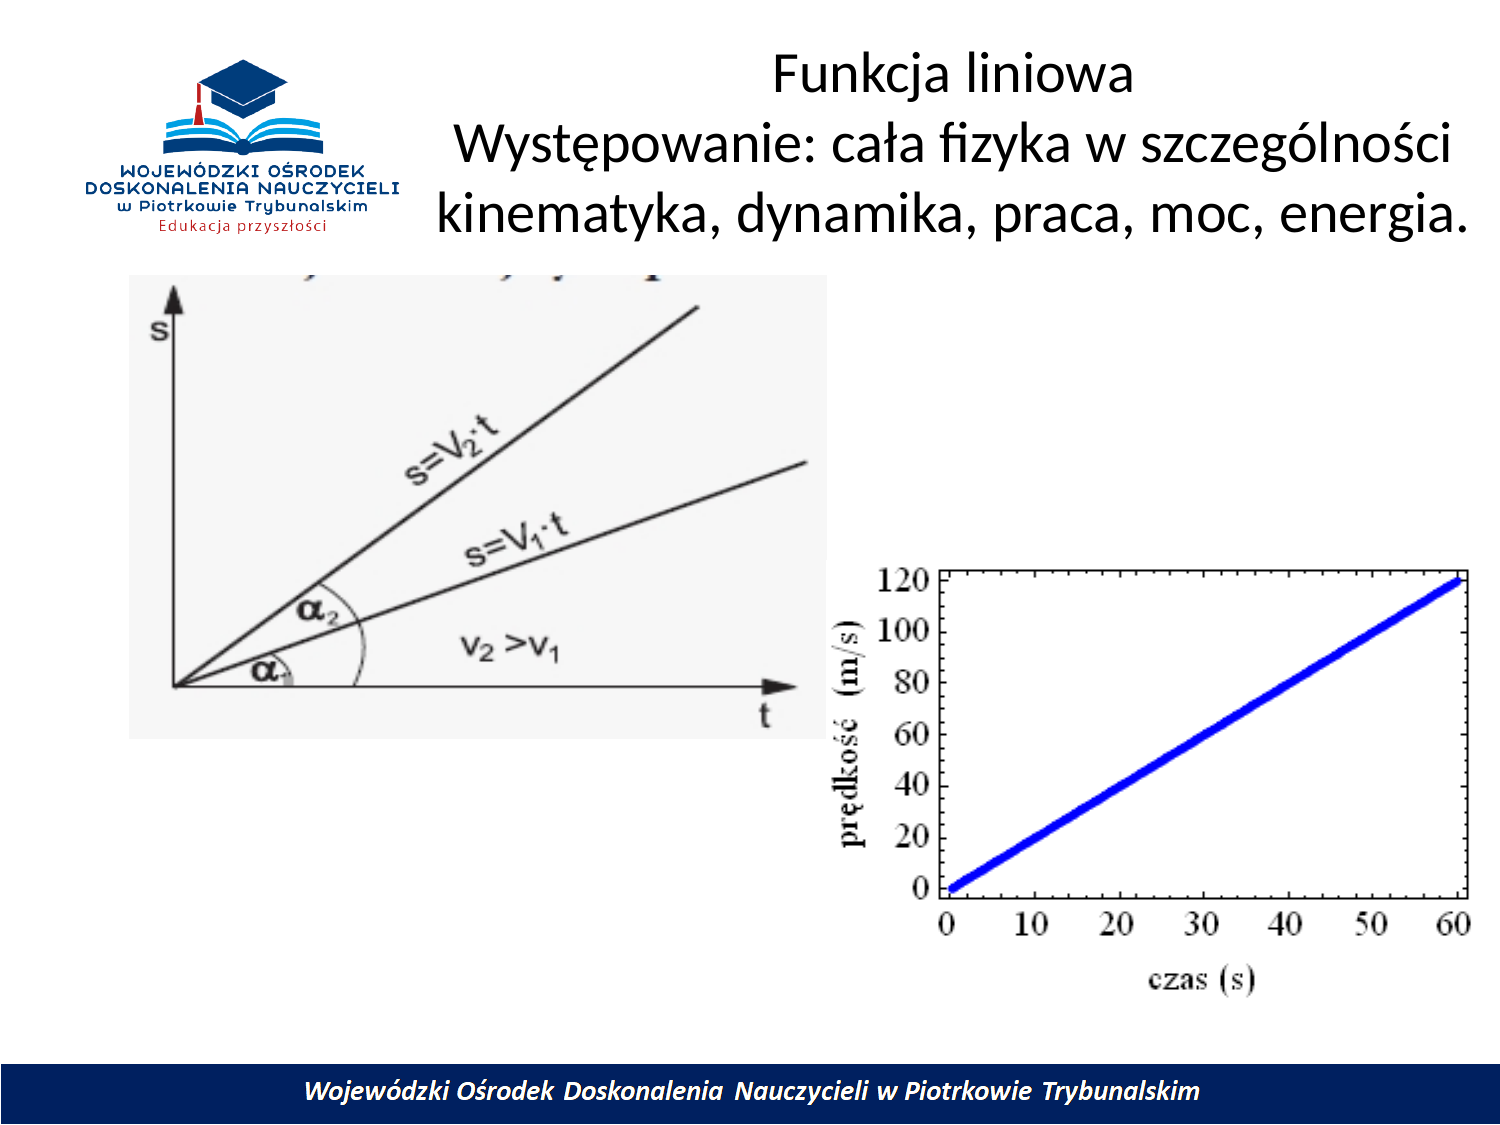

# Funkcja liniowa Występowanie: cała fizyka w szczególności kinematyka, dynamika, praca, moc, energia.